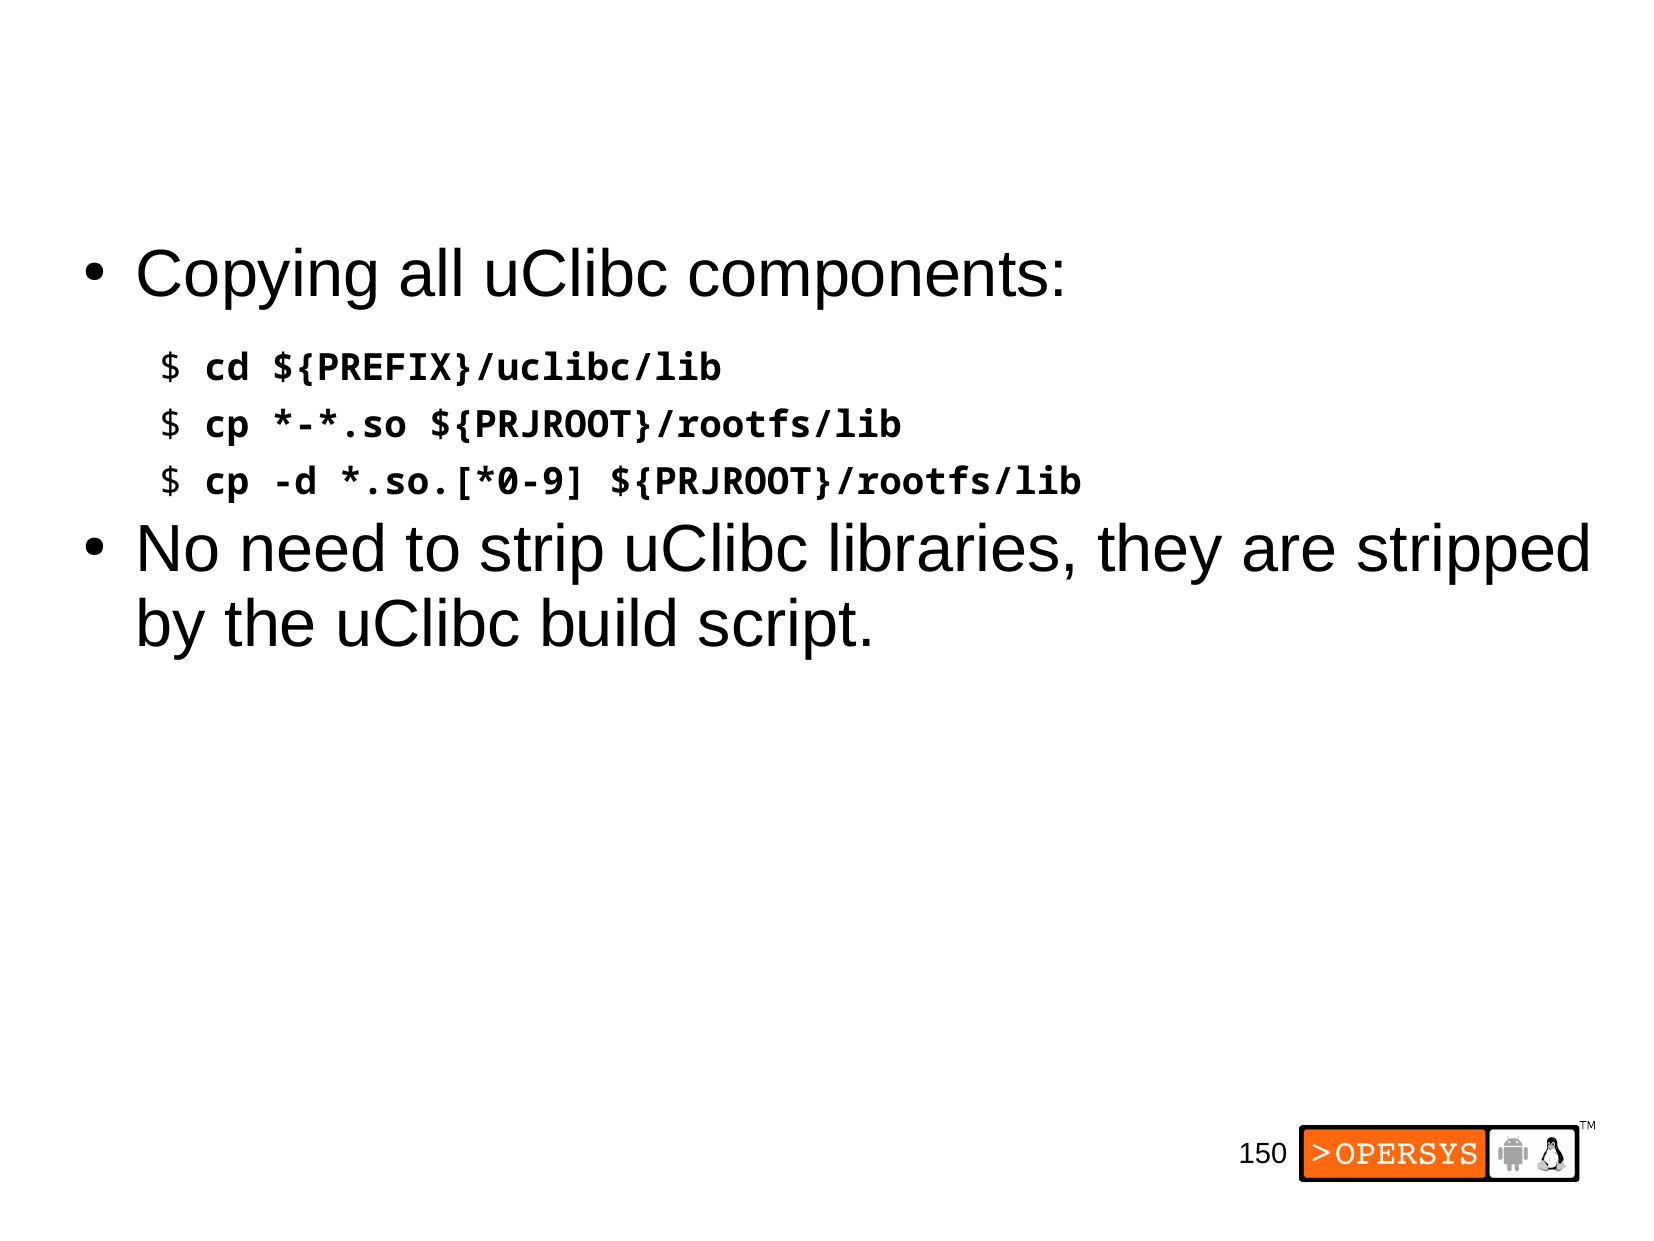

# Copying all uClibc components:
$ cd ${PREFIX}/uclibc/lib
$ cp *-*.so ${PRJROOT}/rootfs/lib
$ cp -d *.so.[*0-9] ${PRJROOT}/rootfs/lib
No need to strip uClibc libraries, they are stripped by the uClibc build script.